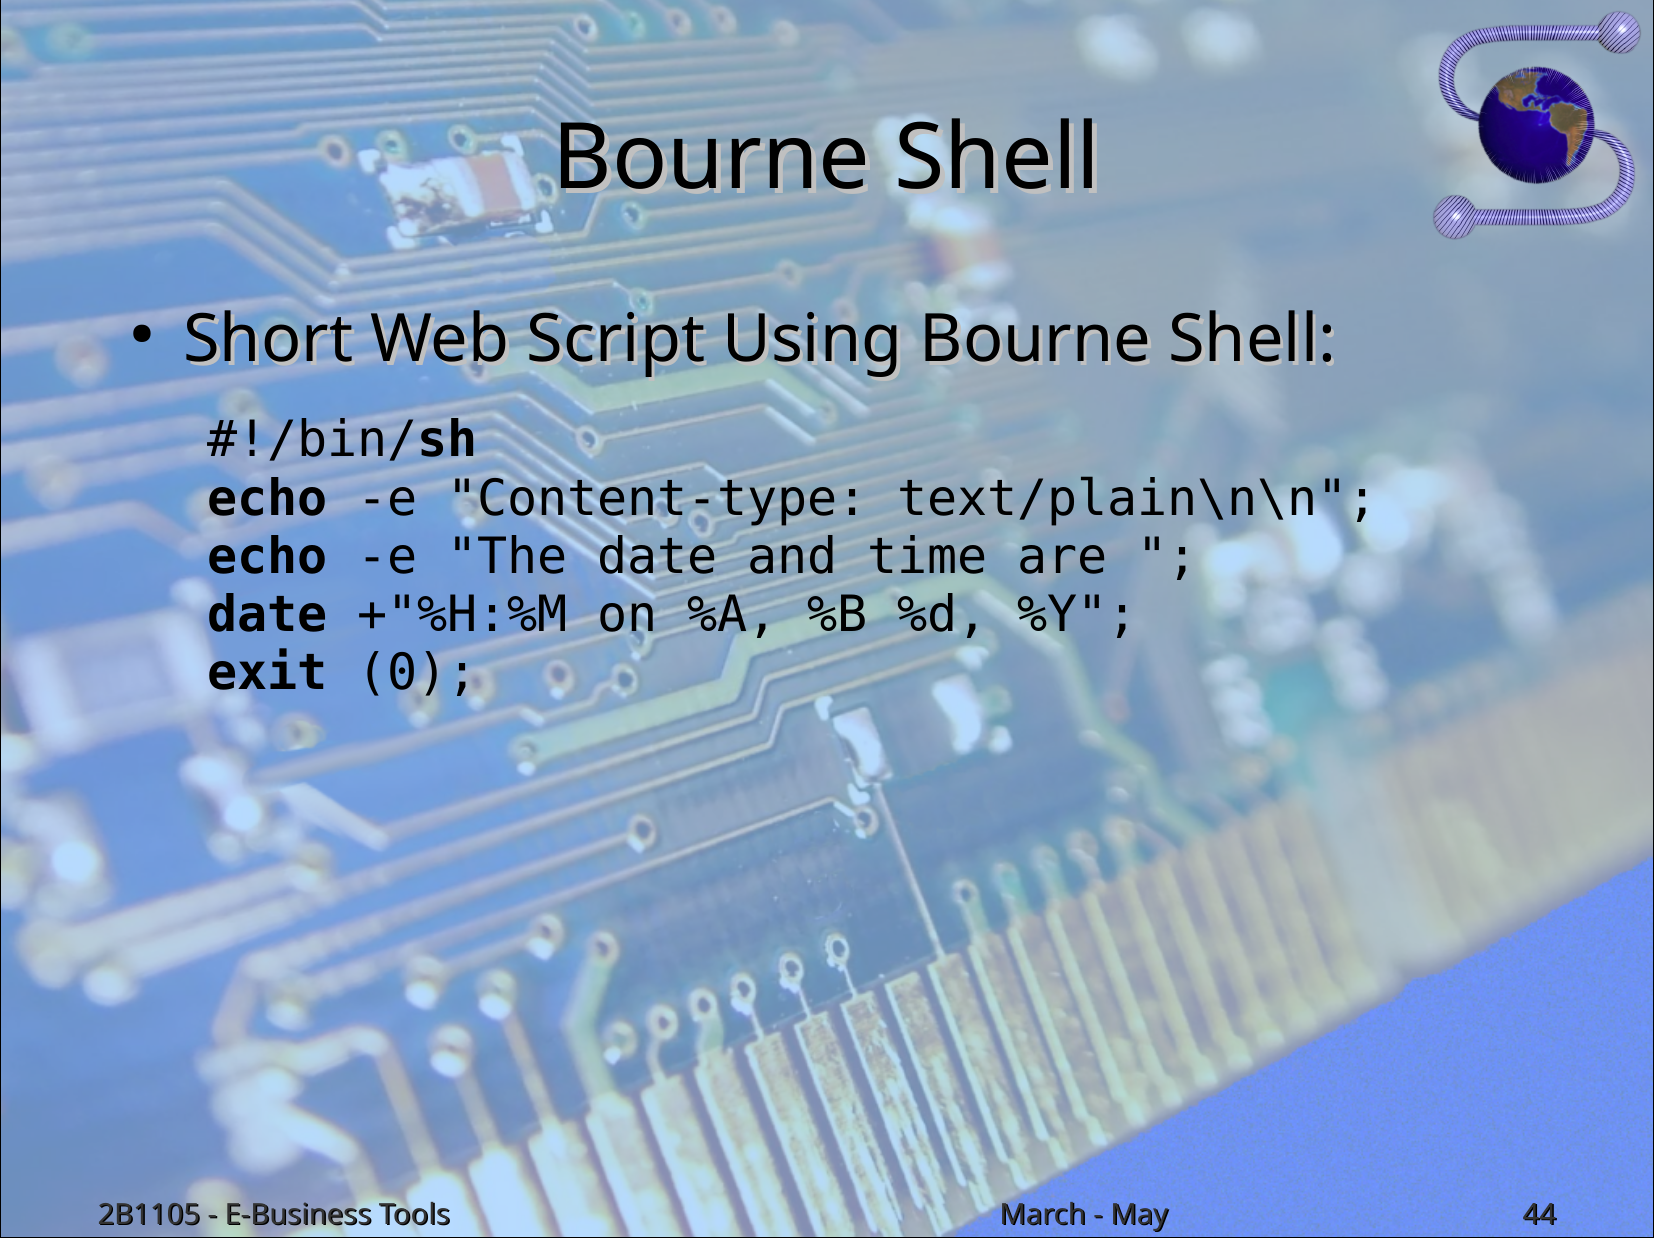

# Bourne Shell
Short Web Script Using Bourne Shell:
#!/bin/sh
echo -e "Content-type: text/plain\n\n";
echo -e "The date and time are ";
date +"%H:%M on %A, %B %d, %Y";
exit (0);